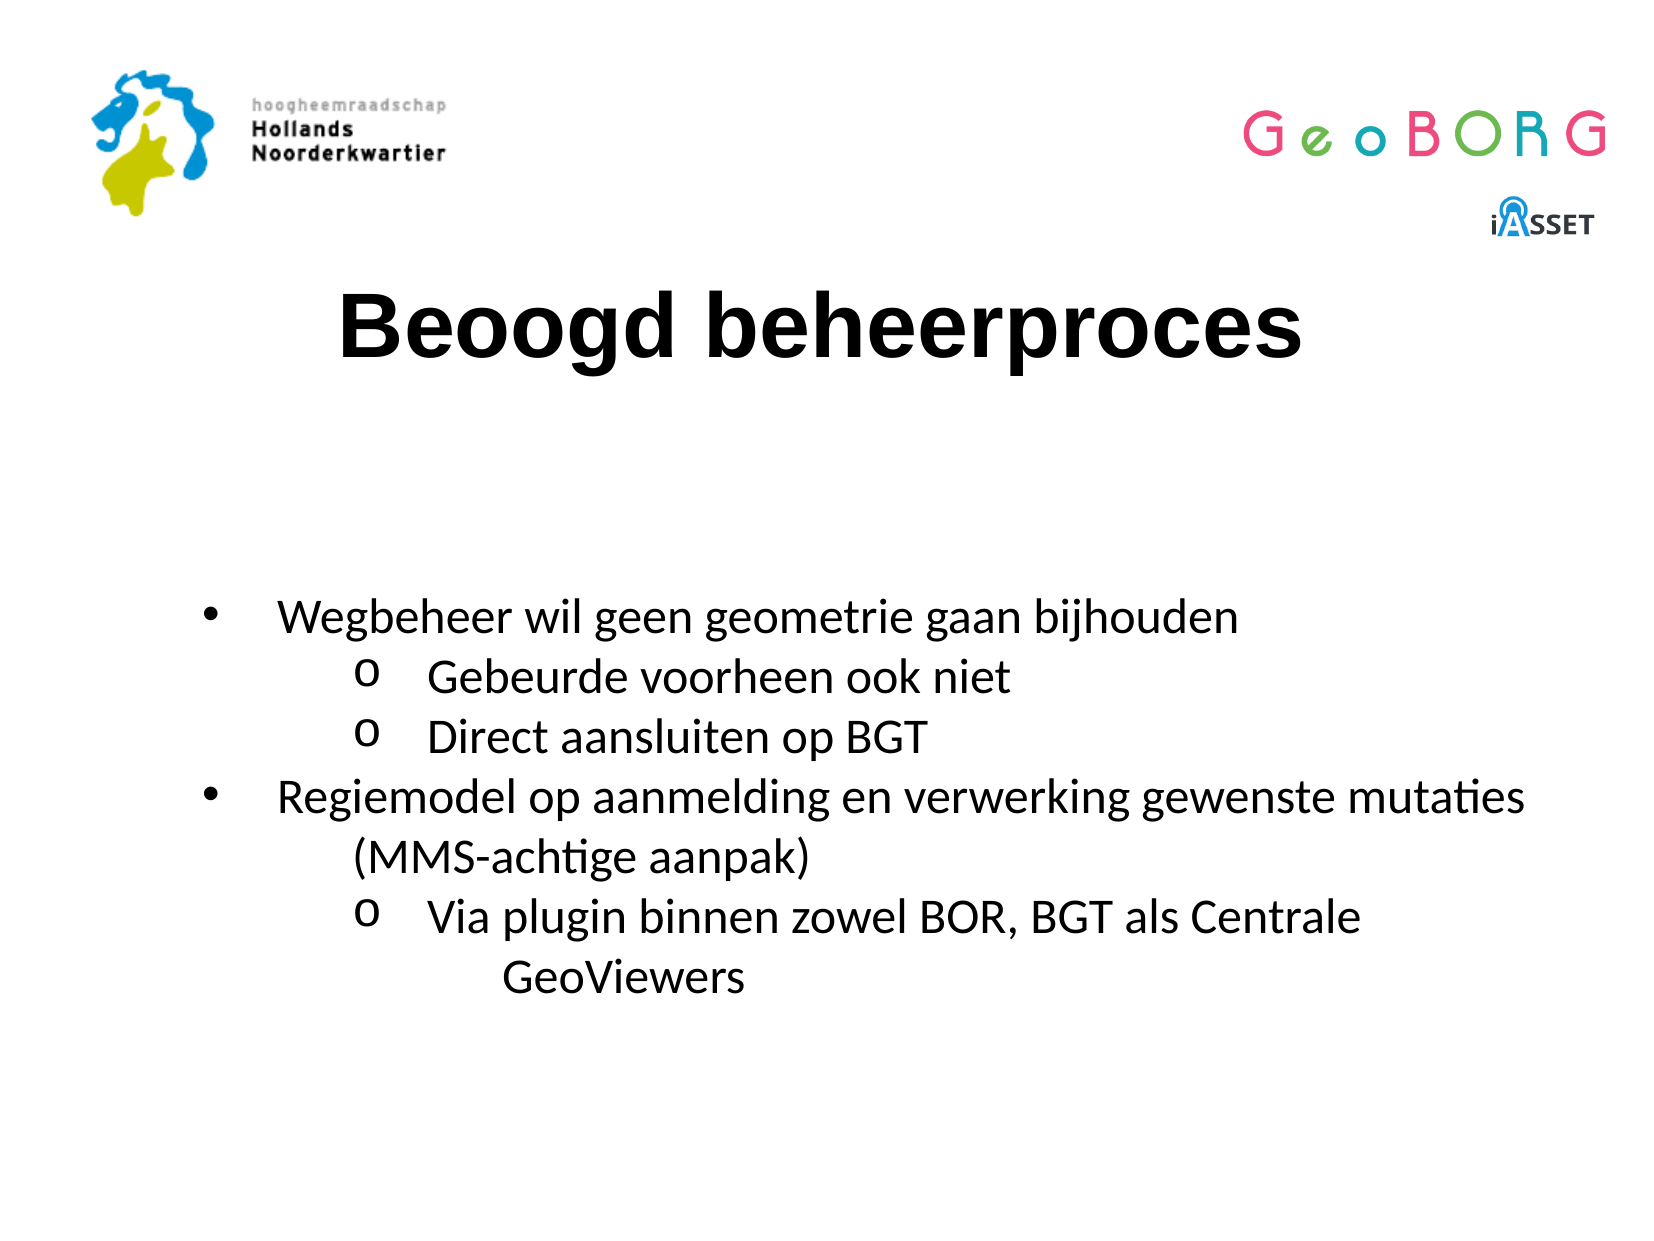

# Beoogd beheerproces
Wegbeheer wil geen geometrie gaan bijhouden
Gebeurde voorheen ook niet
Direct aansluiten op BGT
Regiemodel op aanmelding en verwerking gewenste mutaties (MMS-achtige aanpak)
Via plugin binnen zowel BOR, BGT als Centrale GeoViewers